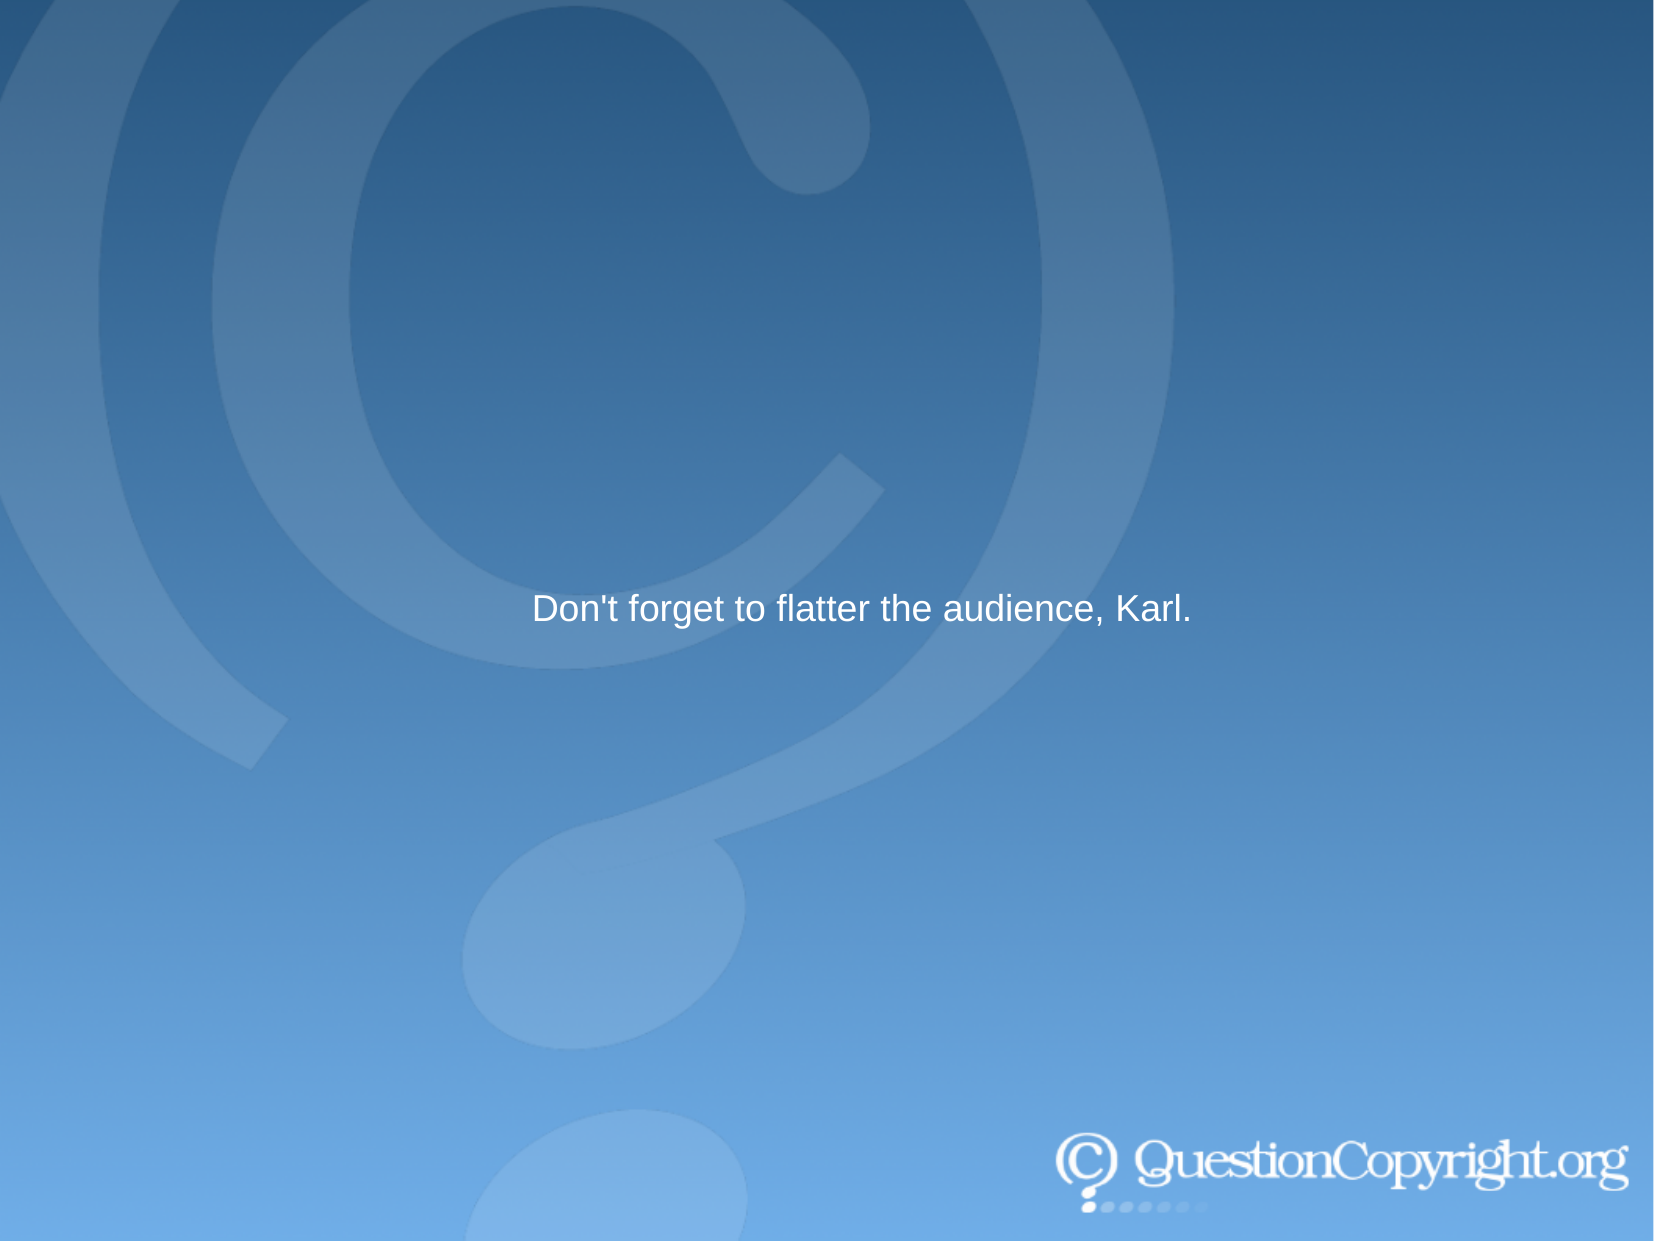

Don't forget to flatter the audience, Karl.